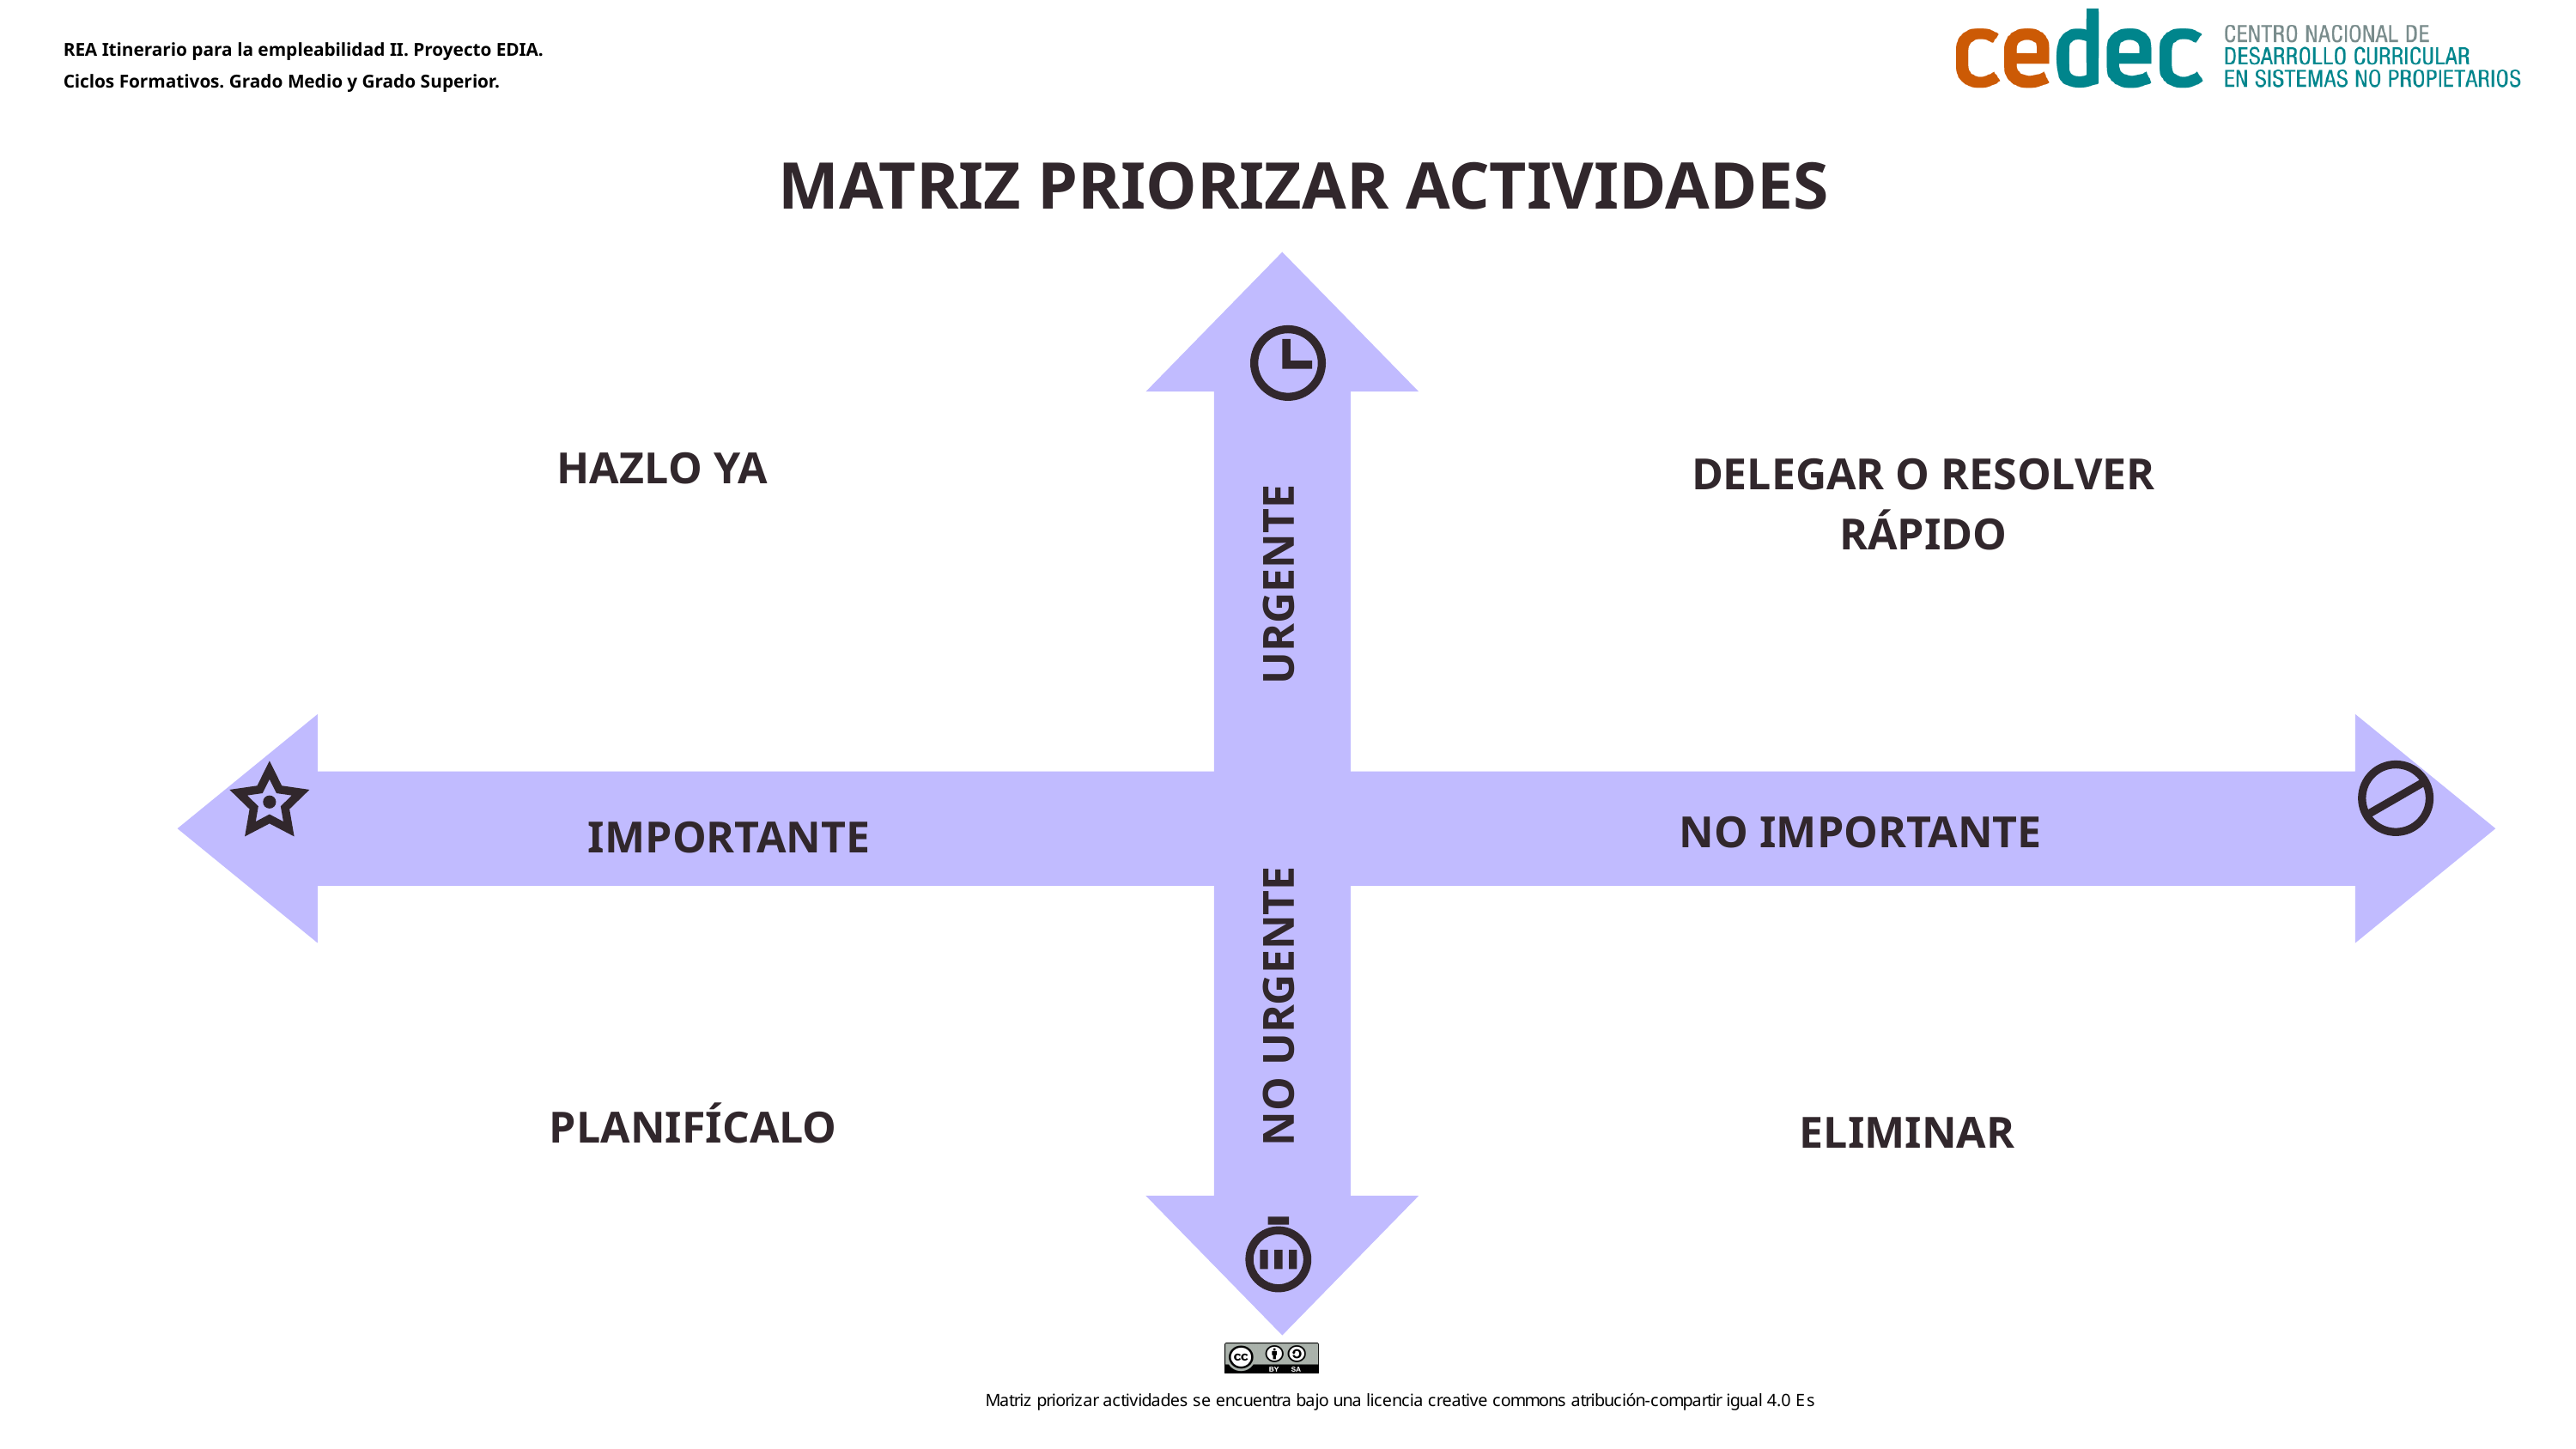

REA Itinerario para la empleabilidad II. Proyecto EDIA.
Ciclos Formativos. Grado Medio y Grado Superior.
MATRIZ PRIORIZAR ACTIVIDADES
HAZLO YA
DELEGAR O RESOLVER RÁPIDO
URGENTE
NO IMPORTANTE
IMPORTANTE
NO URGENTE
PLANIFÍCALO
ELIMINAR